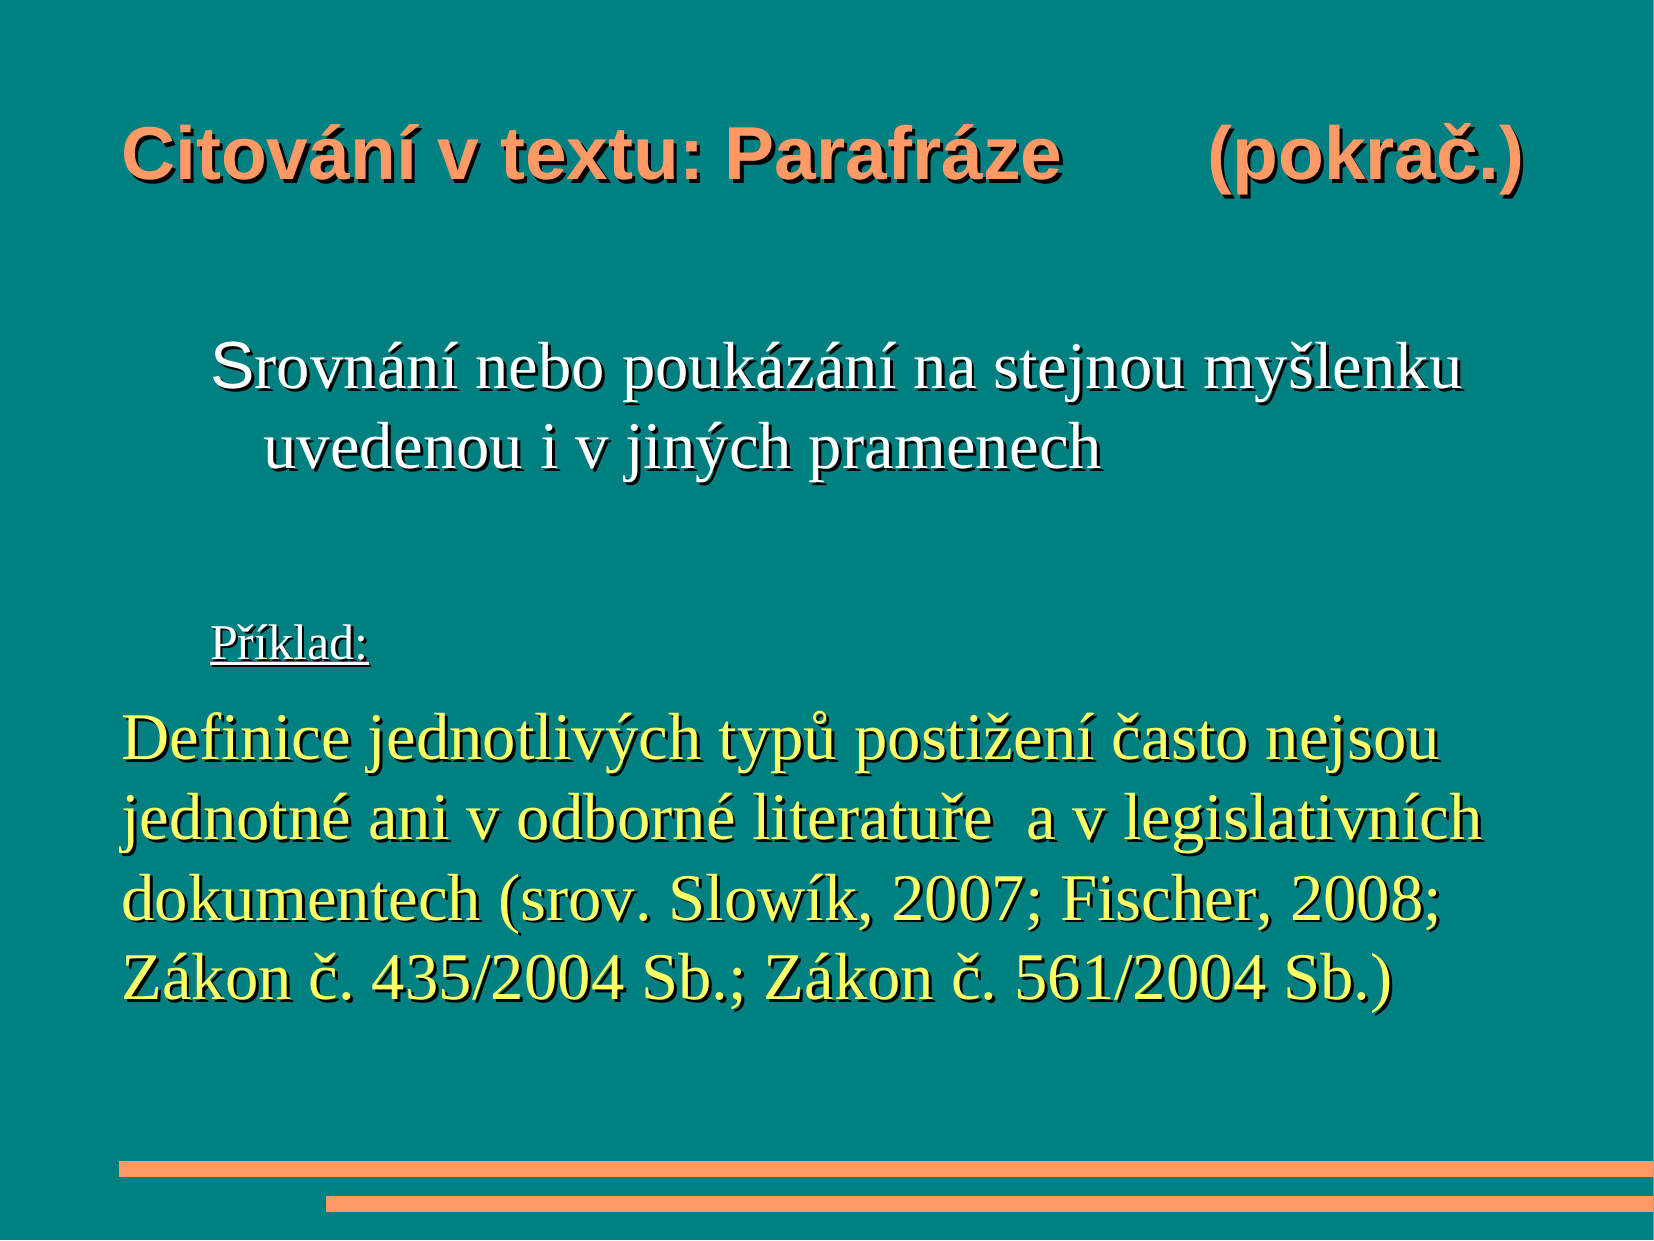

# Citování v textu: Parafráze (pokrač.)
Srovnání nebo poukázání na stejnou myšlenku uvedenou i v jiných pramenech
Příklad:
Definice jednotlivých typů postižení často nejsou jednotné ani v odborné literatuře a v legislativních dokumentech (srov. Slowík, 2007; Fischer, 2008; Zákon č. 435/2004 Sb.; Zákon č. 561/2004 Sb.)